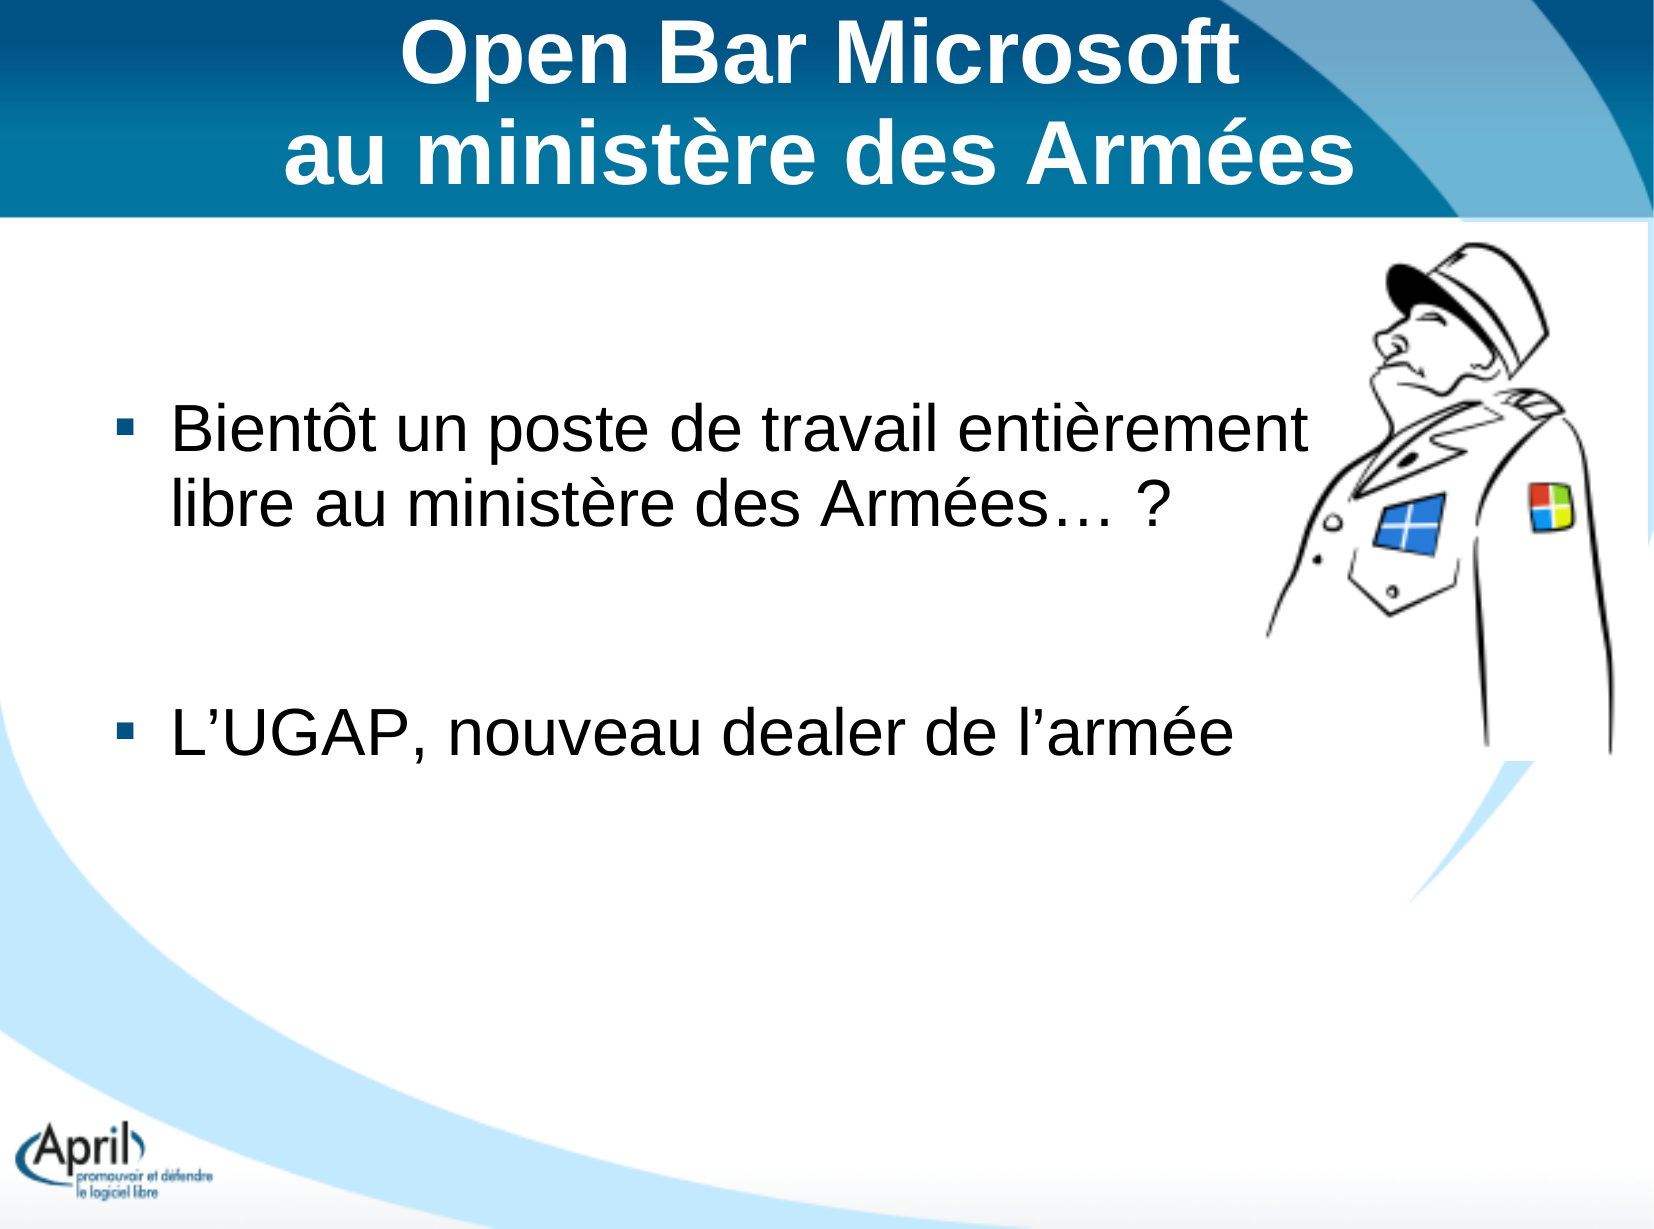

# Open Bar Microsoft au ministère des Armées
Bientôt un poste de travail entièrement libre au ministère des Armées… ?
L’UGAP, nouveau dealer de l’armée